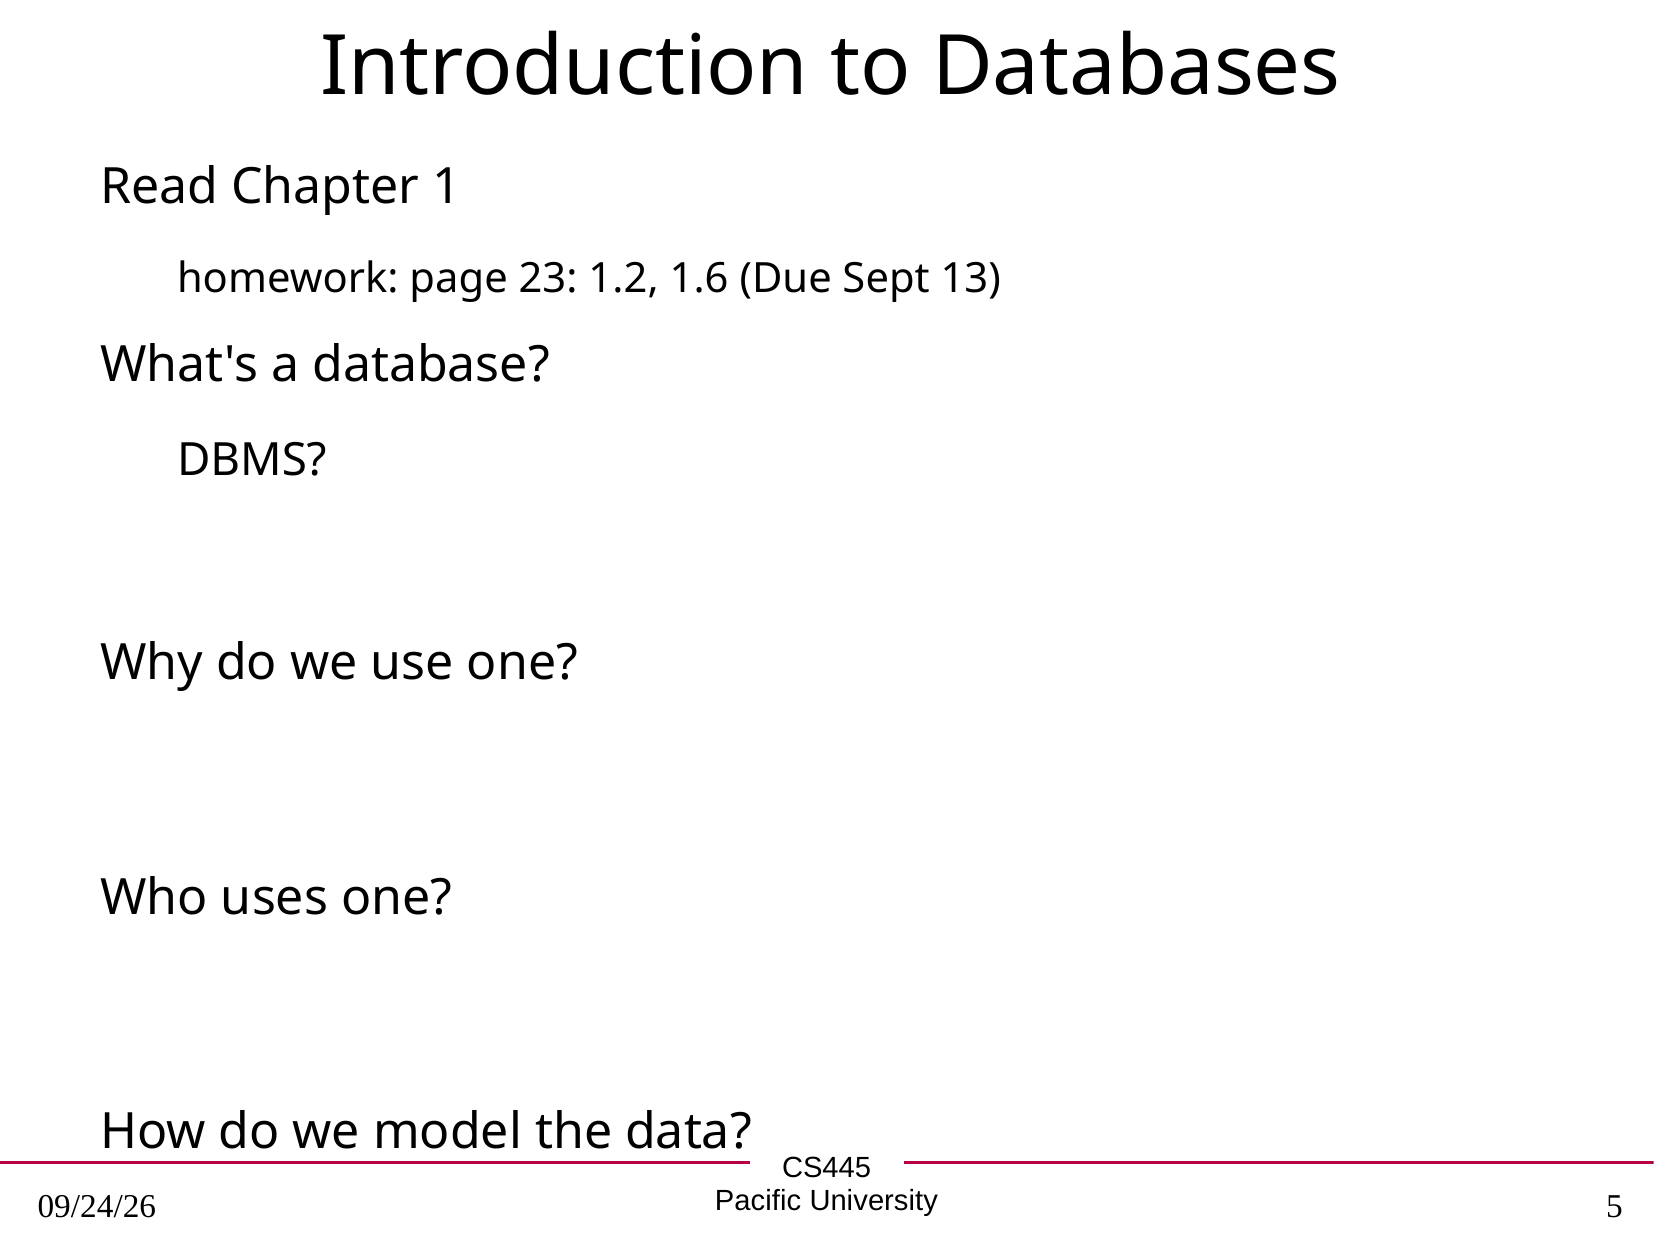

# Introduction to Databases
Read Chapter 1
homework: page 23: 1.2, 1.6 (Due Sept 13)
What's a database?
DBMS?
Why do we use one?
Who uses one?
How do we model the data?